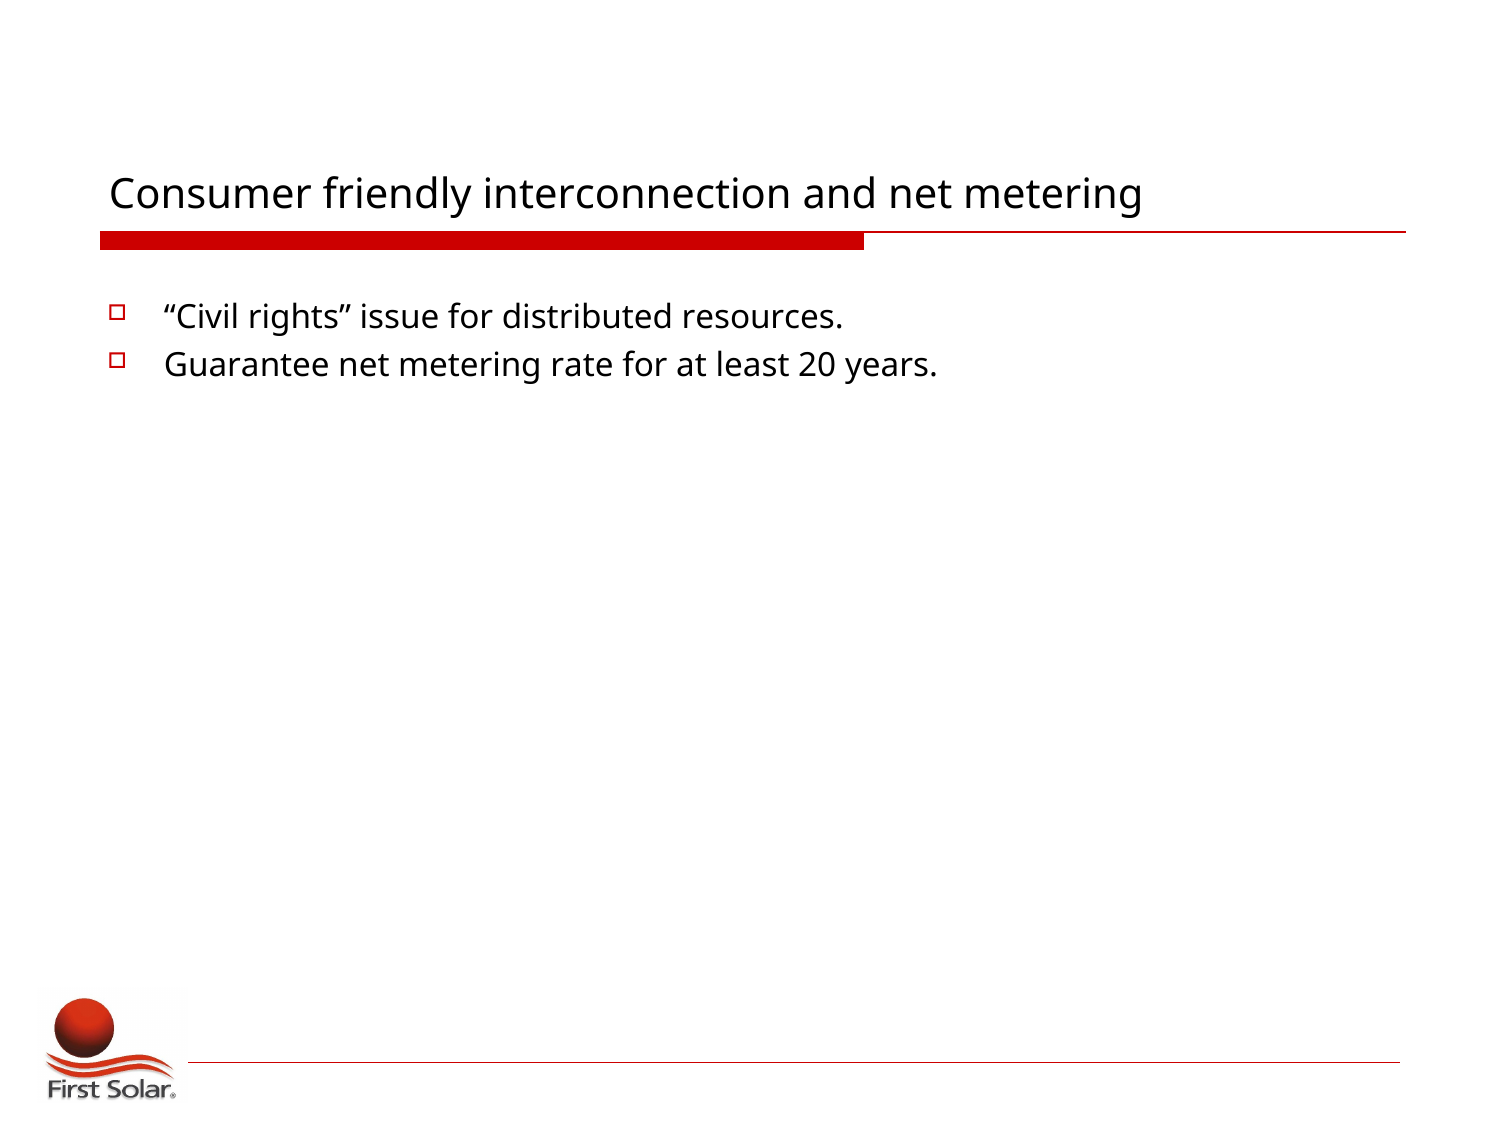

# Consumer friendly interconnection and net metering
“Civil rights” issue for distributed resources.
Guarantee net metering rate for at least 20 years.